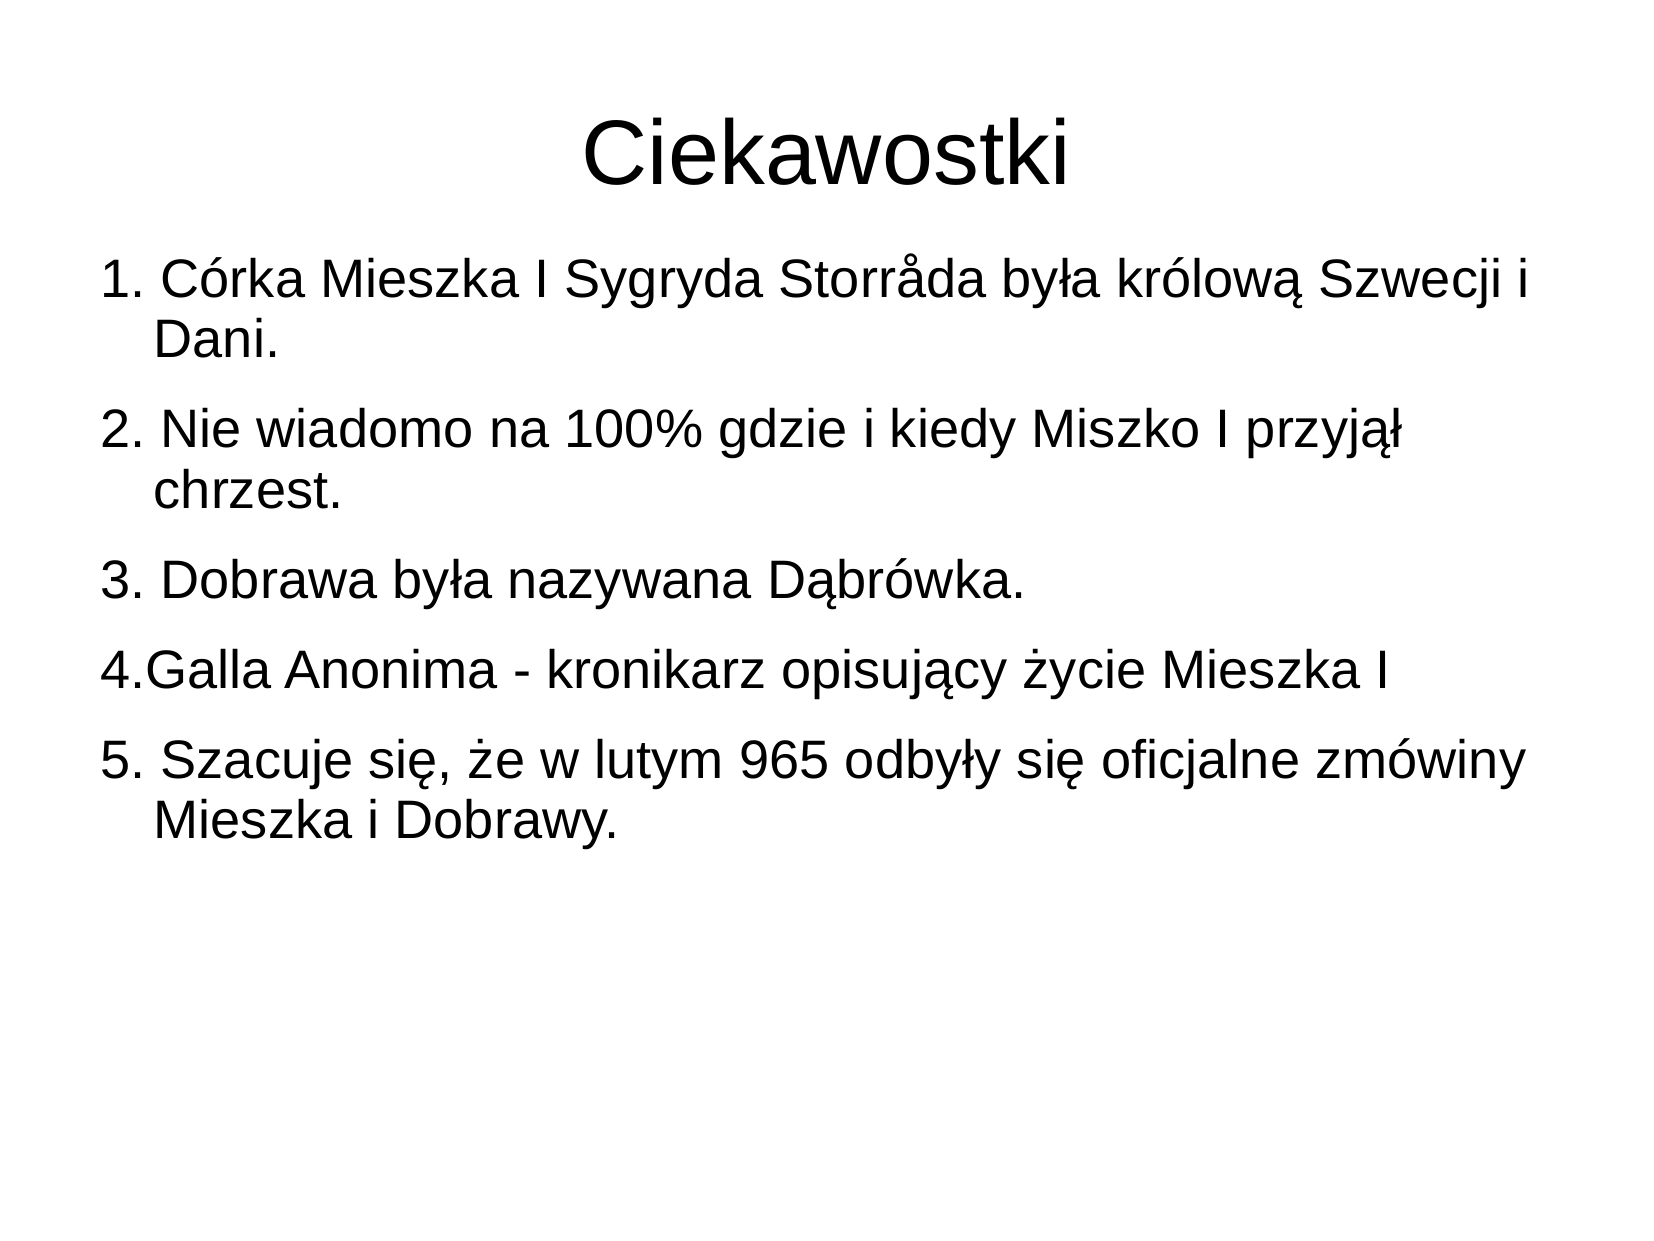

# Ciekawostki
1. Córka Mieszka I Sygryda Storråda była królową Szwecji i Dani.
2. Nie wiadomo na 100% gdzie i kiedy Miszko I przyjął chrzest.
3. Dobrawa była nazywana Dąbrówka.
4.Galla Anonima - kronikarz opisujący życie Mieszka I
5. Szacuje się, że w lutym 965 odbyły się oficjalne zmówiny Mieszka i Dobrawy.